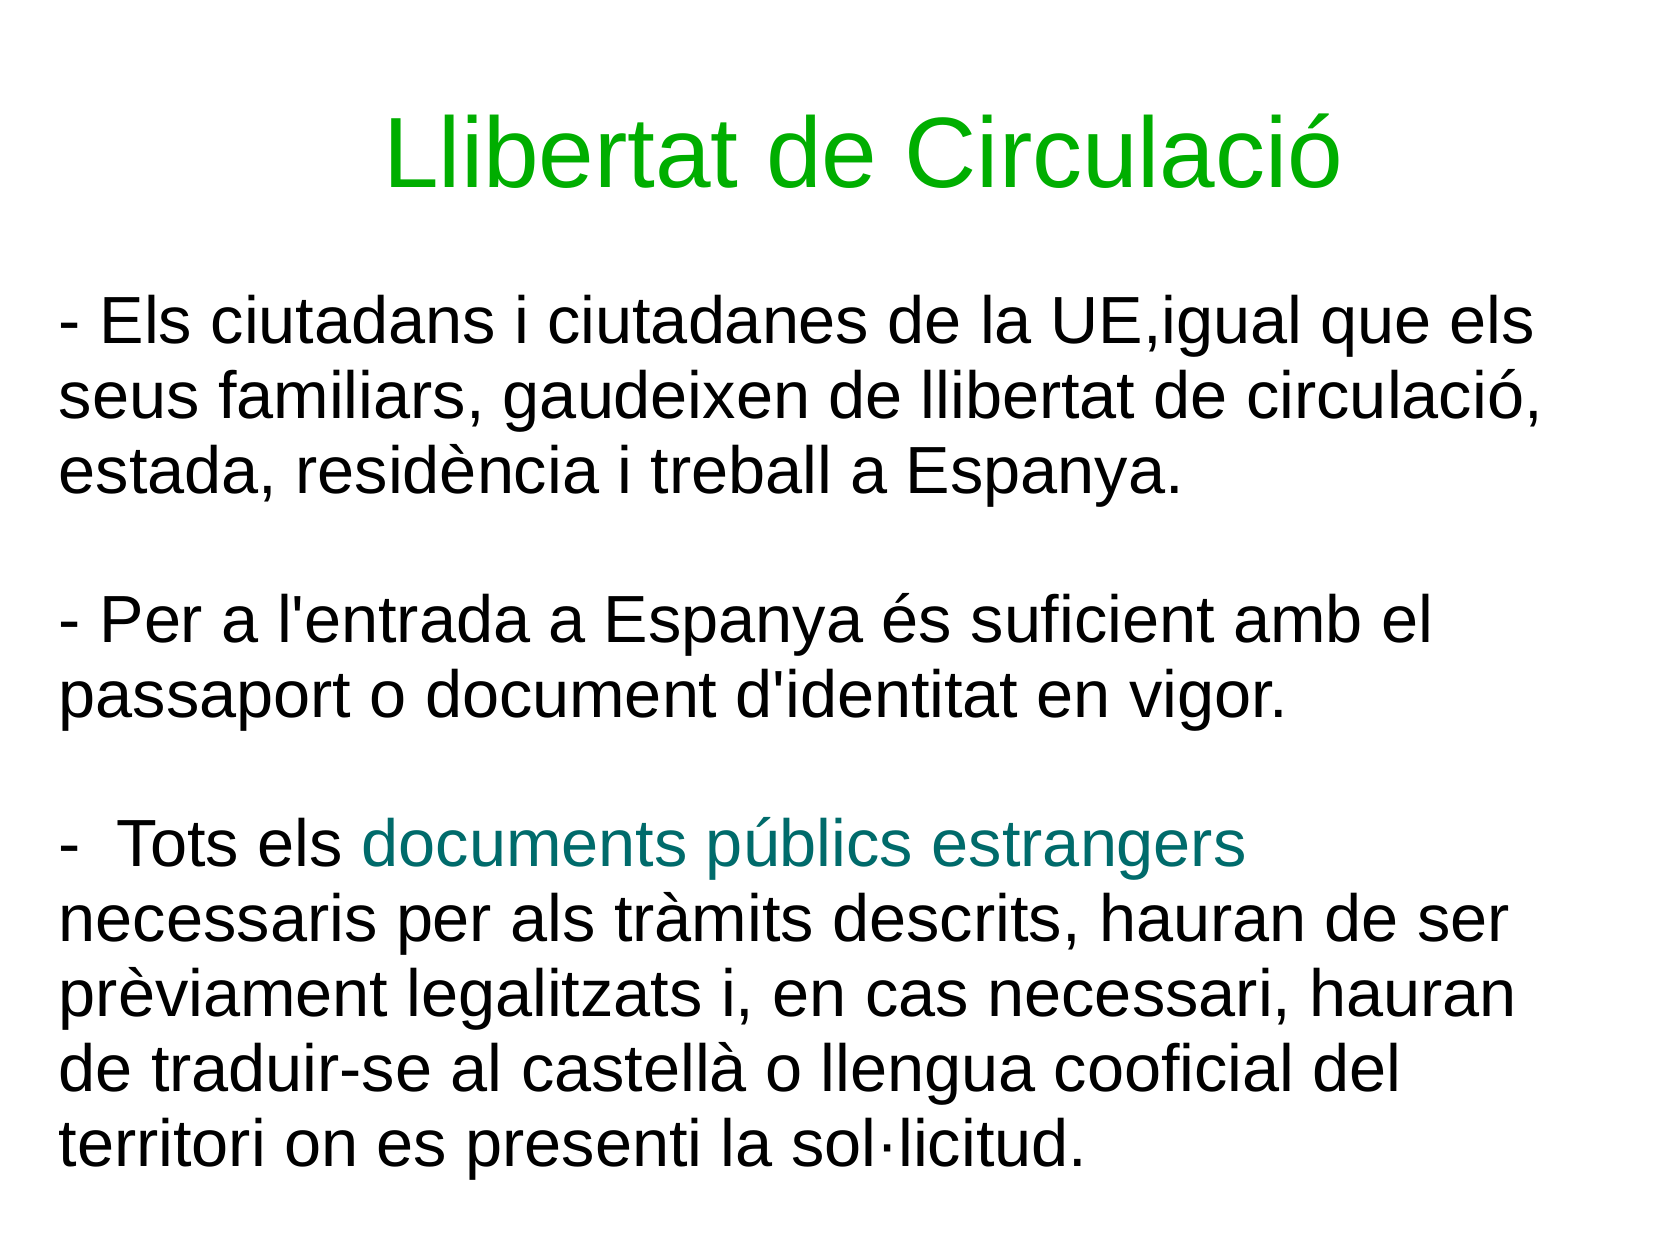

# Llibertat de Circulació
- Els ciutadans i ciutadanes de la UE,igual que els seus familiars, gaudeixen de llibertat de circulació, estada, residència i treball a Espanya.
- Per a l'entrada a Espanya és suficient amb el passaport o document d'identitat en vigor.
- Tots els documents públics estrangers necessaris per als tràmits descrits, hauran de ser prèviament legalitzats i, en cas necessari, hauran de traduir-se al castellà o llengua cooficial del territori on es presenti la sol·licitud.